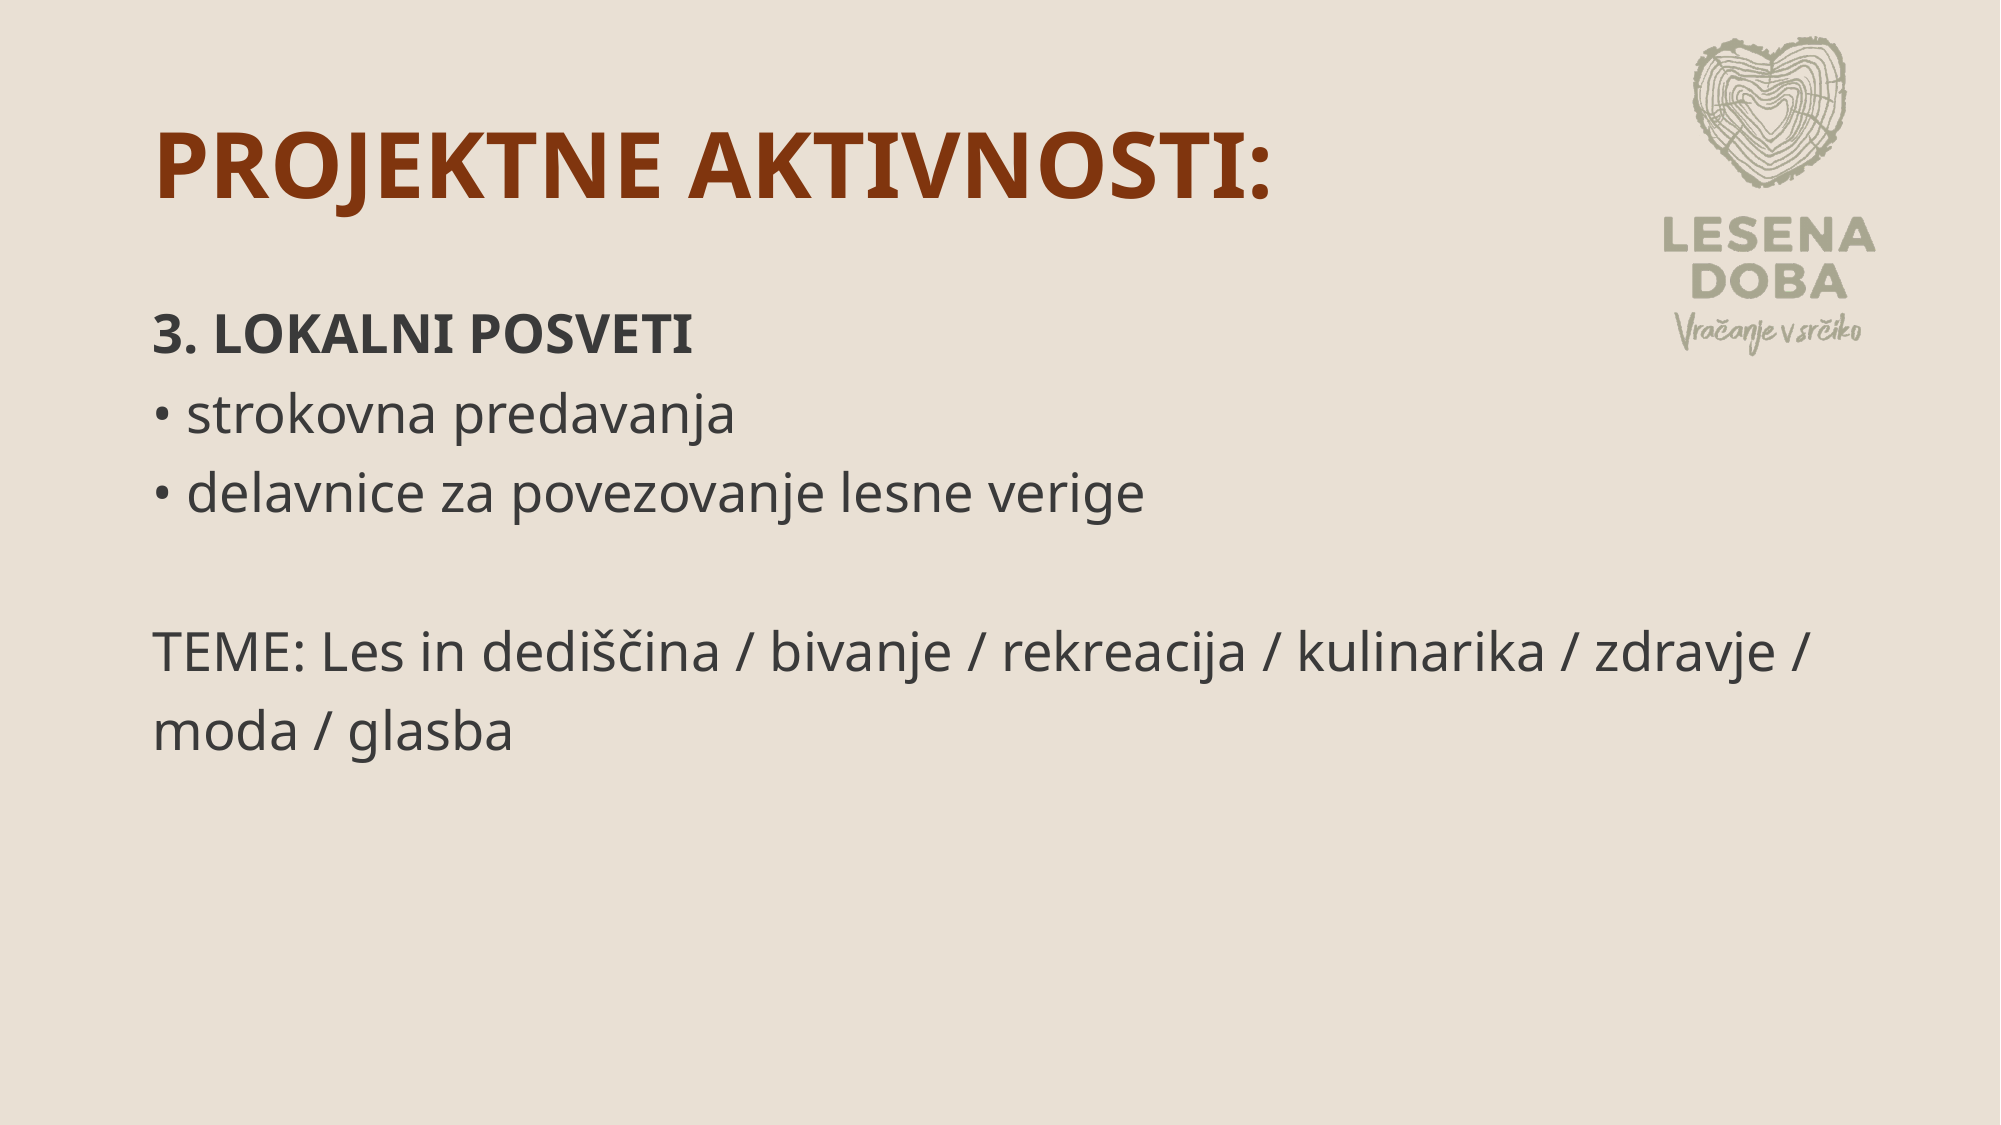

# PROJEKTNE AKTIVNOSTI:
3. LOKALNI POSVETI
• strokovna predavanja
• delavnice za povezovanje lesne verige
TEME: Les in dediščina / bivanje / rekreacija / kulinarika / zdravje /
moda / glasba